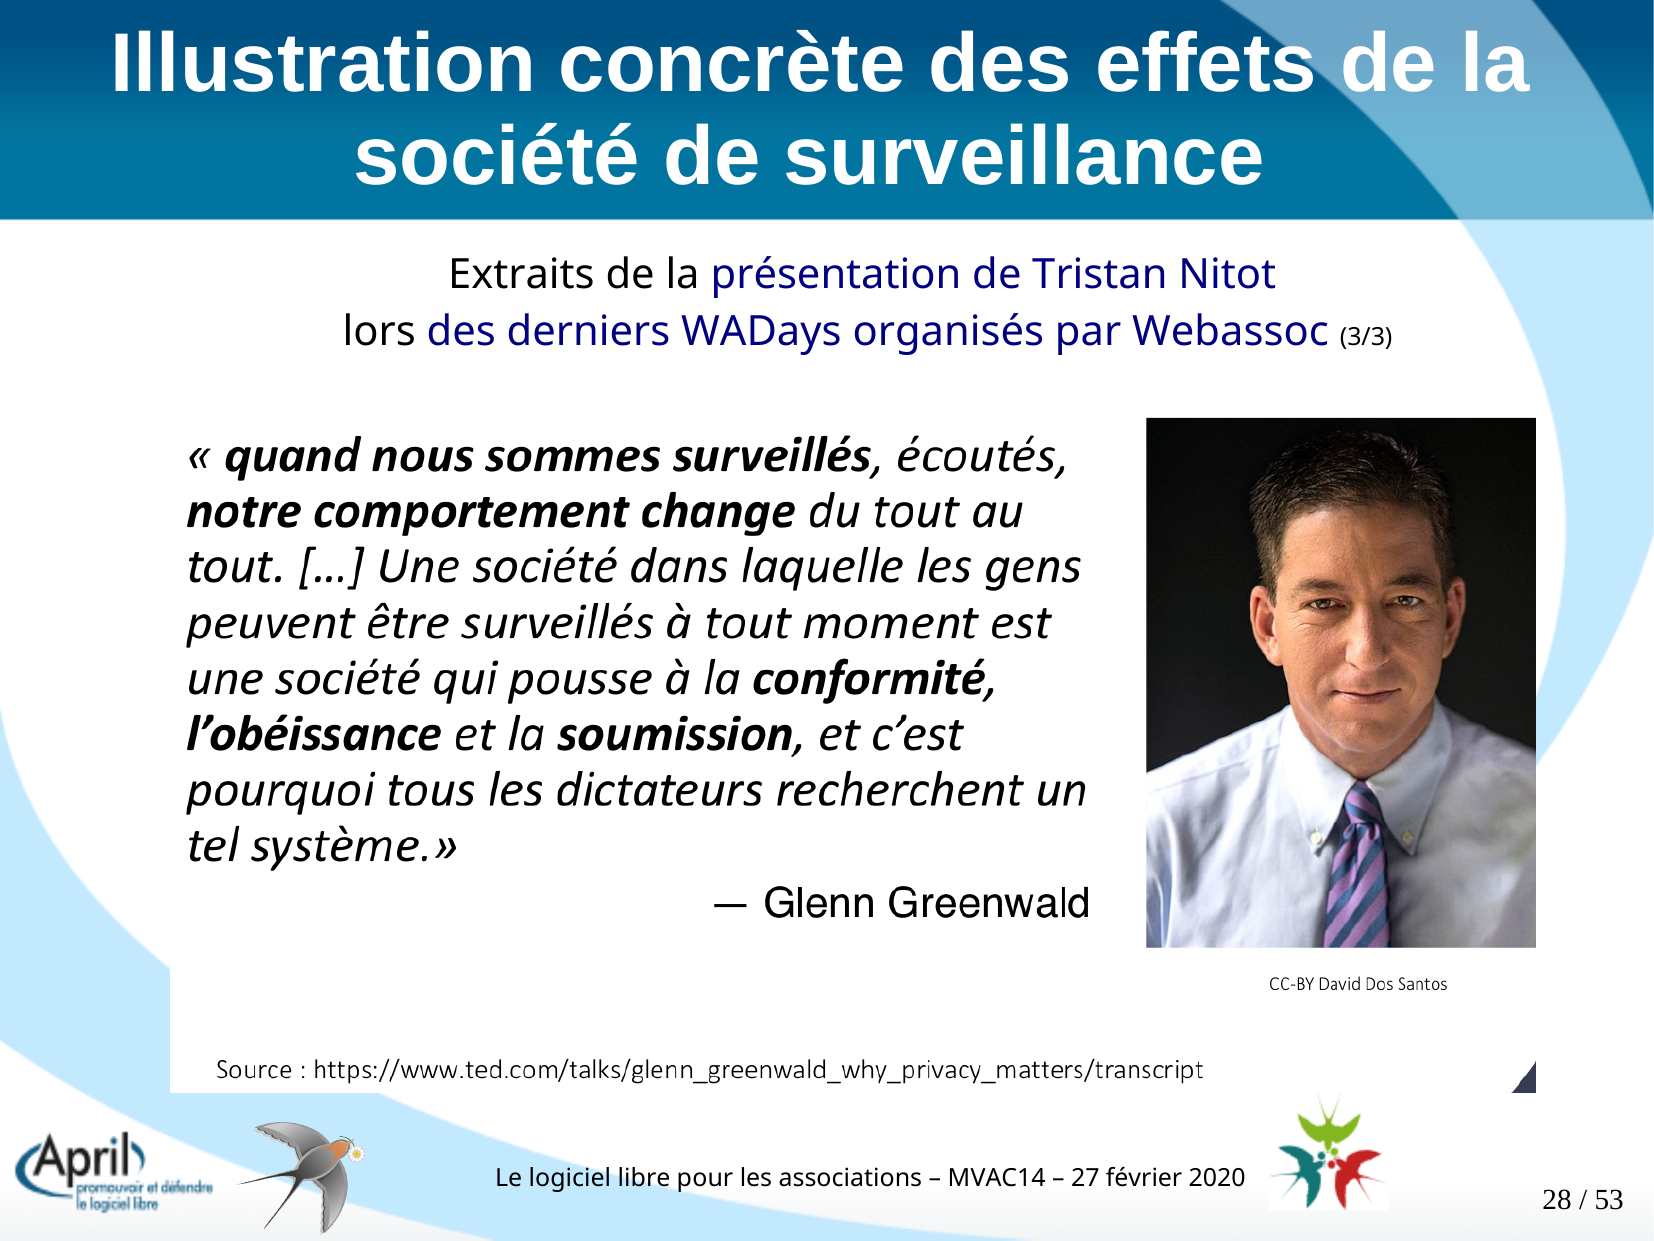

# Illustration concrète des effets de la société de surveillance
Extraits de la présentation de Tristan Nitot
lors des derniers WADays organisés par Webassoc (3/3)
28
POSS 2018